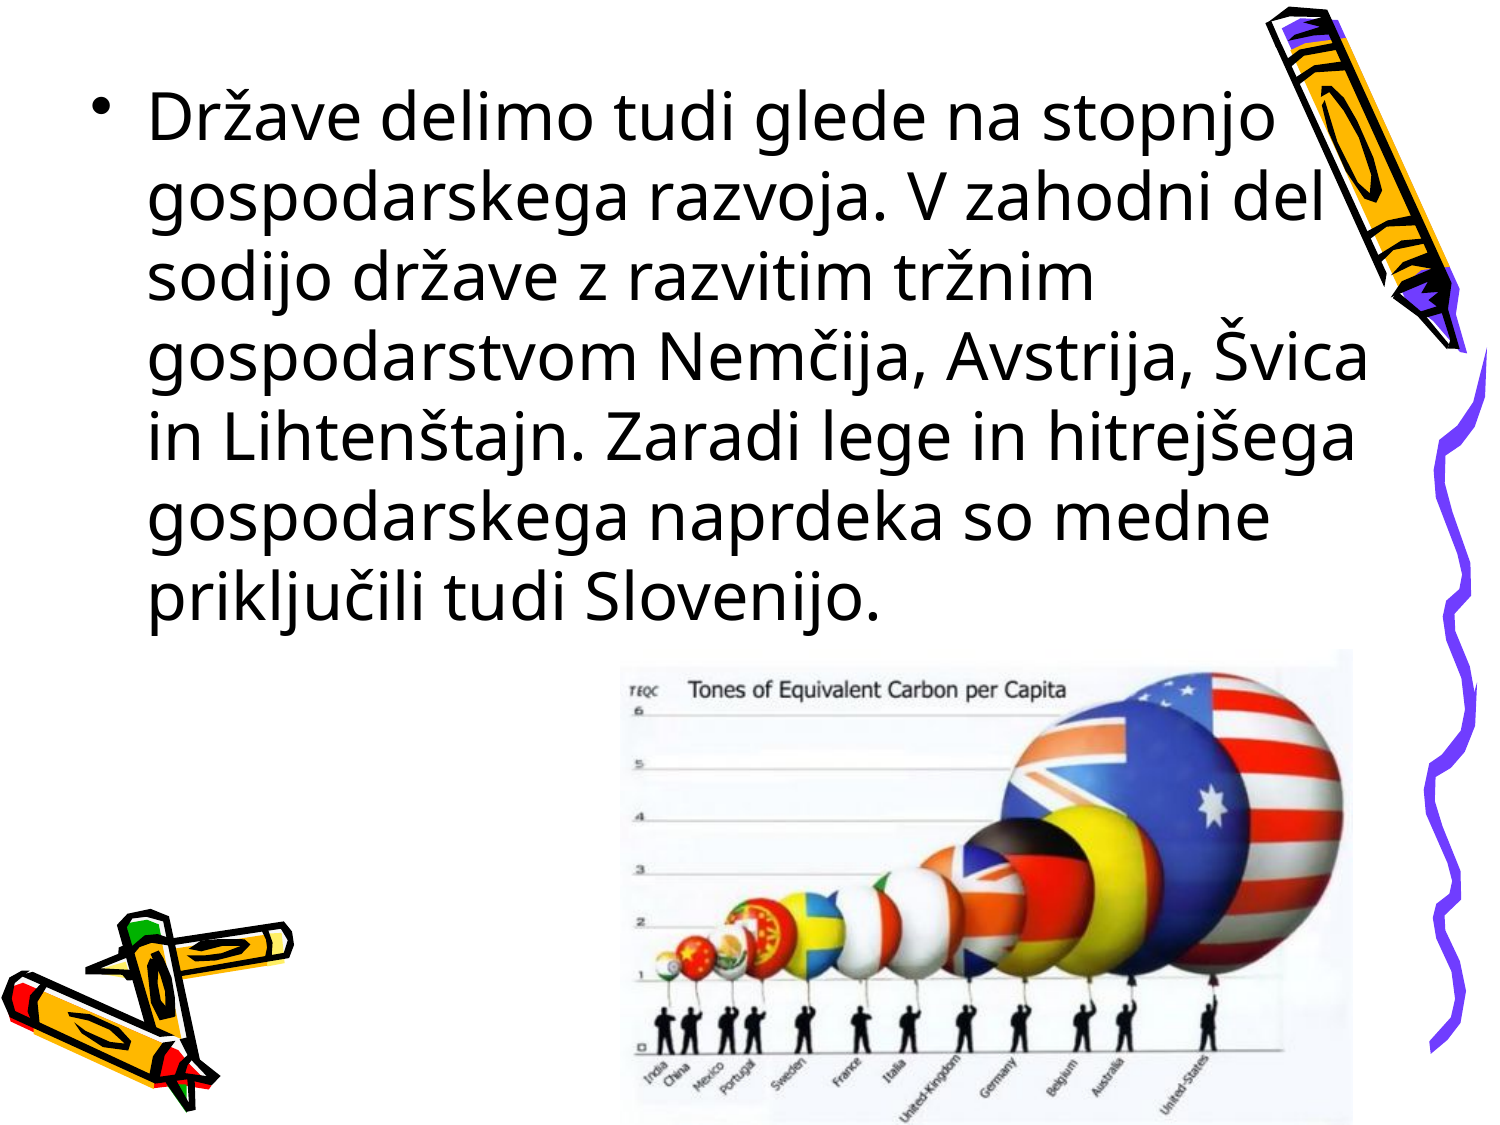

#
Države delimo tudi glede na stopnjo gospodarskega razvoja. V zahodni del sodijo države z razvitim tržnim gospodarstvom Nemčija, Avstrija, Švica in Lihtenštajn. Zaradi lege in hitrejšega gospodarskega naprdeka so medne priključili tudi Slovenijo.